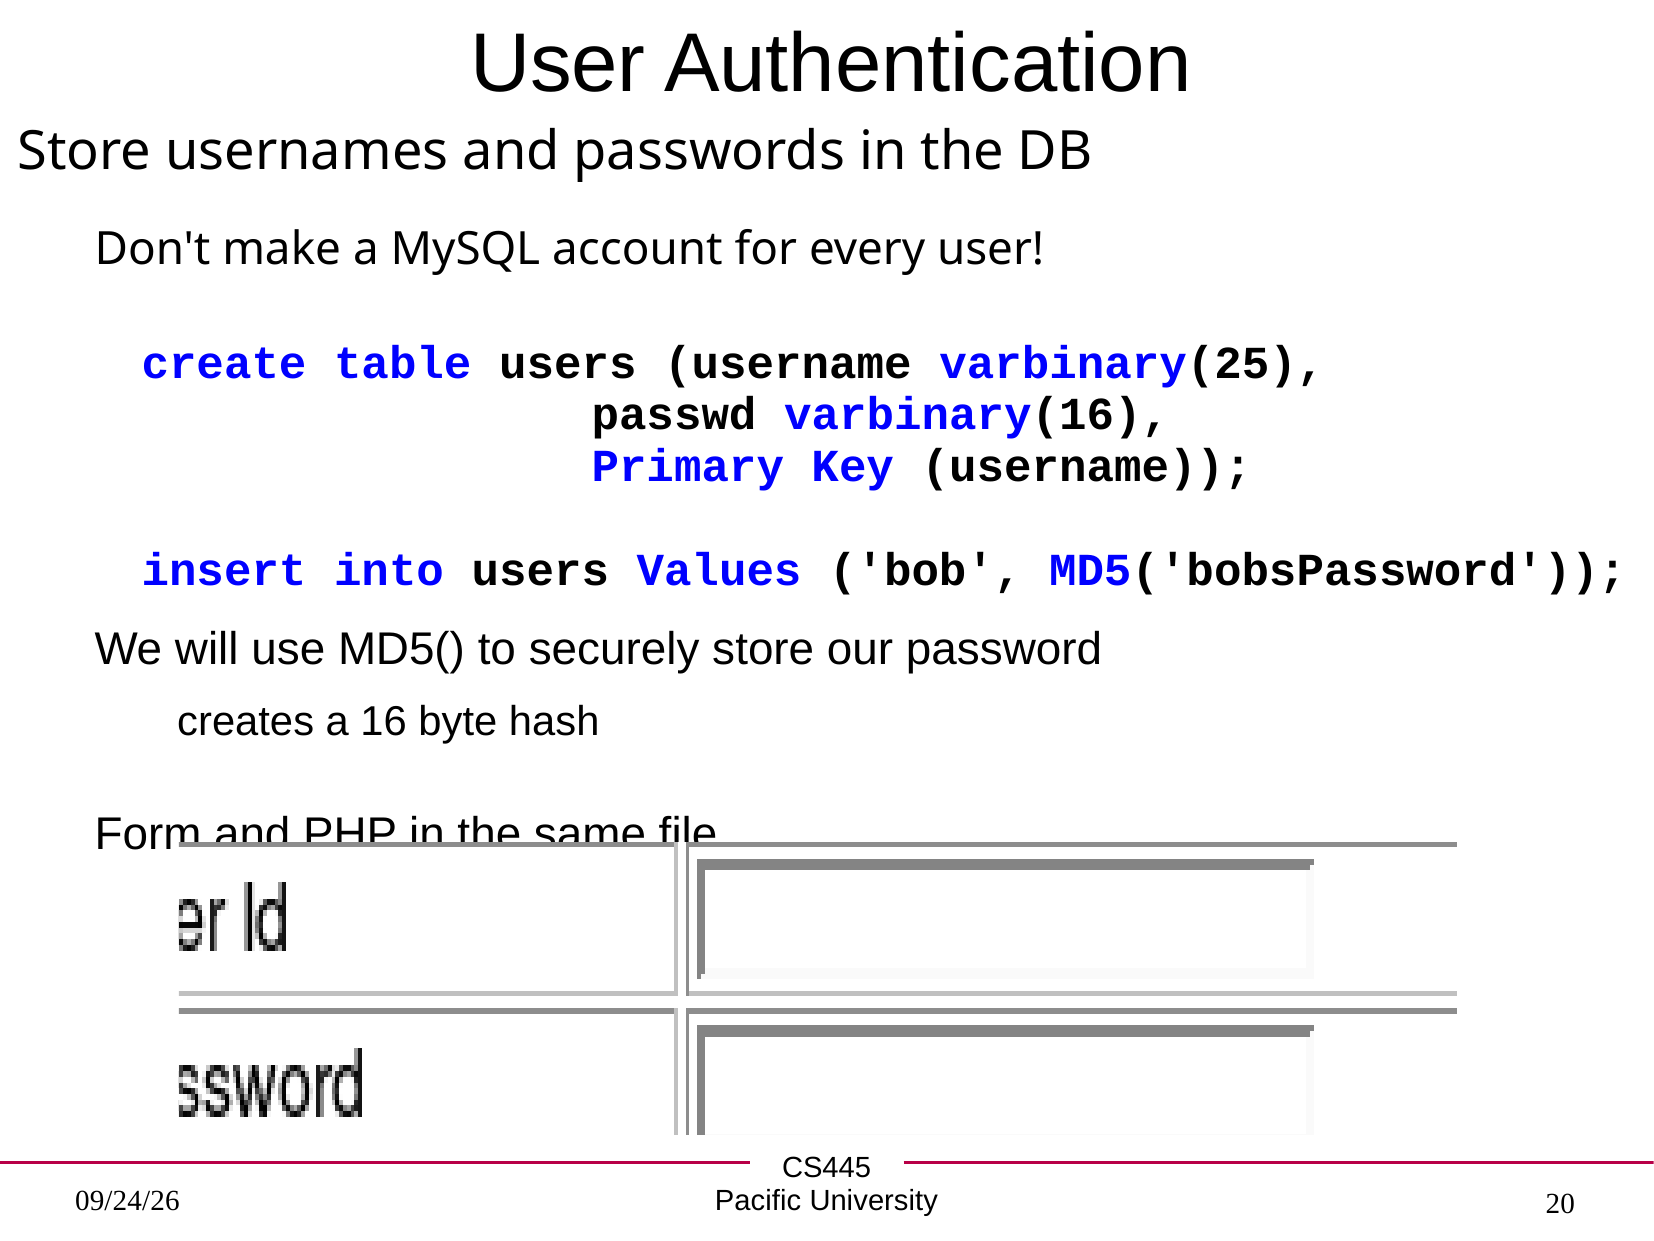

# User Authentication
Store usernames and passwords in the DB
Don't make a MySQL account for every user!
create table users (username varbinary(25),
					 	passwd varbinary(16),
						Primary Key (username));
insert into users Values ('bob', MD5('bobsPassword'));
We will use MD5() to securely store our password
creates a 16 byte hash
Form and PHP in the same file